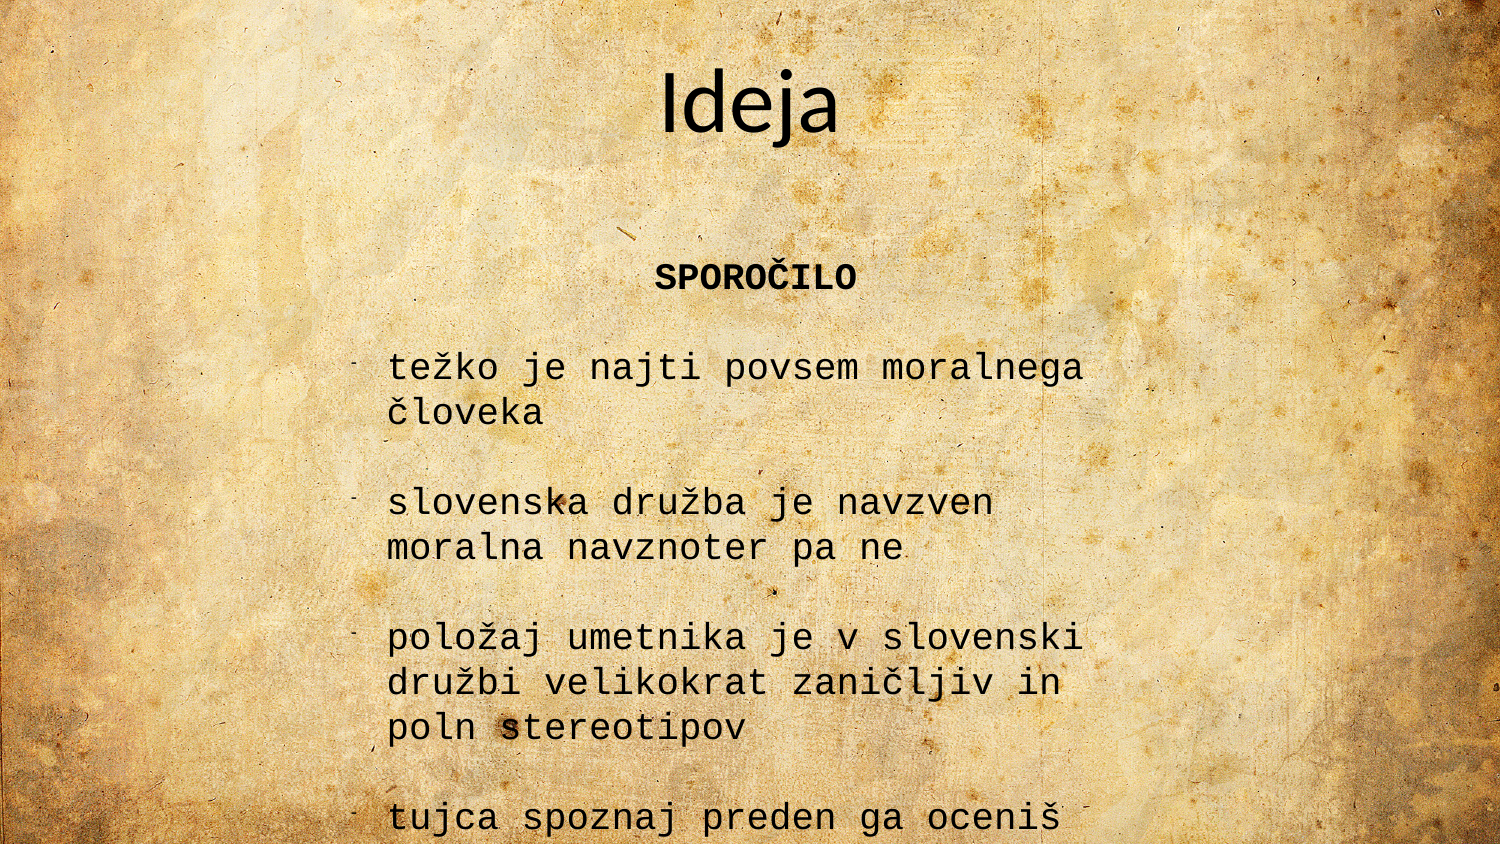

# Ideja
SPOROČILO
težko je najti povsem moralnega človeka
slovenska družba je navzven moralna navznoter pa ne
položaj umetnika je v slovenski družbi velikokrat zaničljiv in poln stereotipov
tujca spoznaj preden ga oceniš